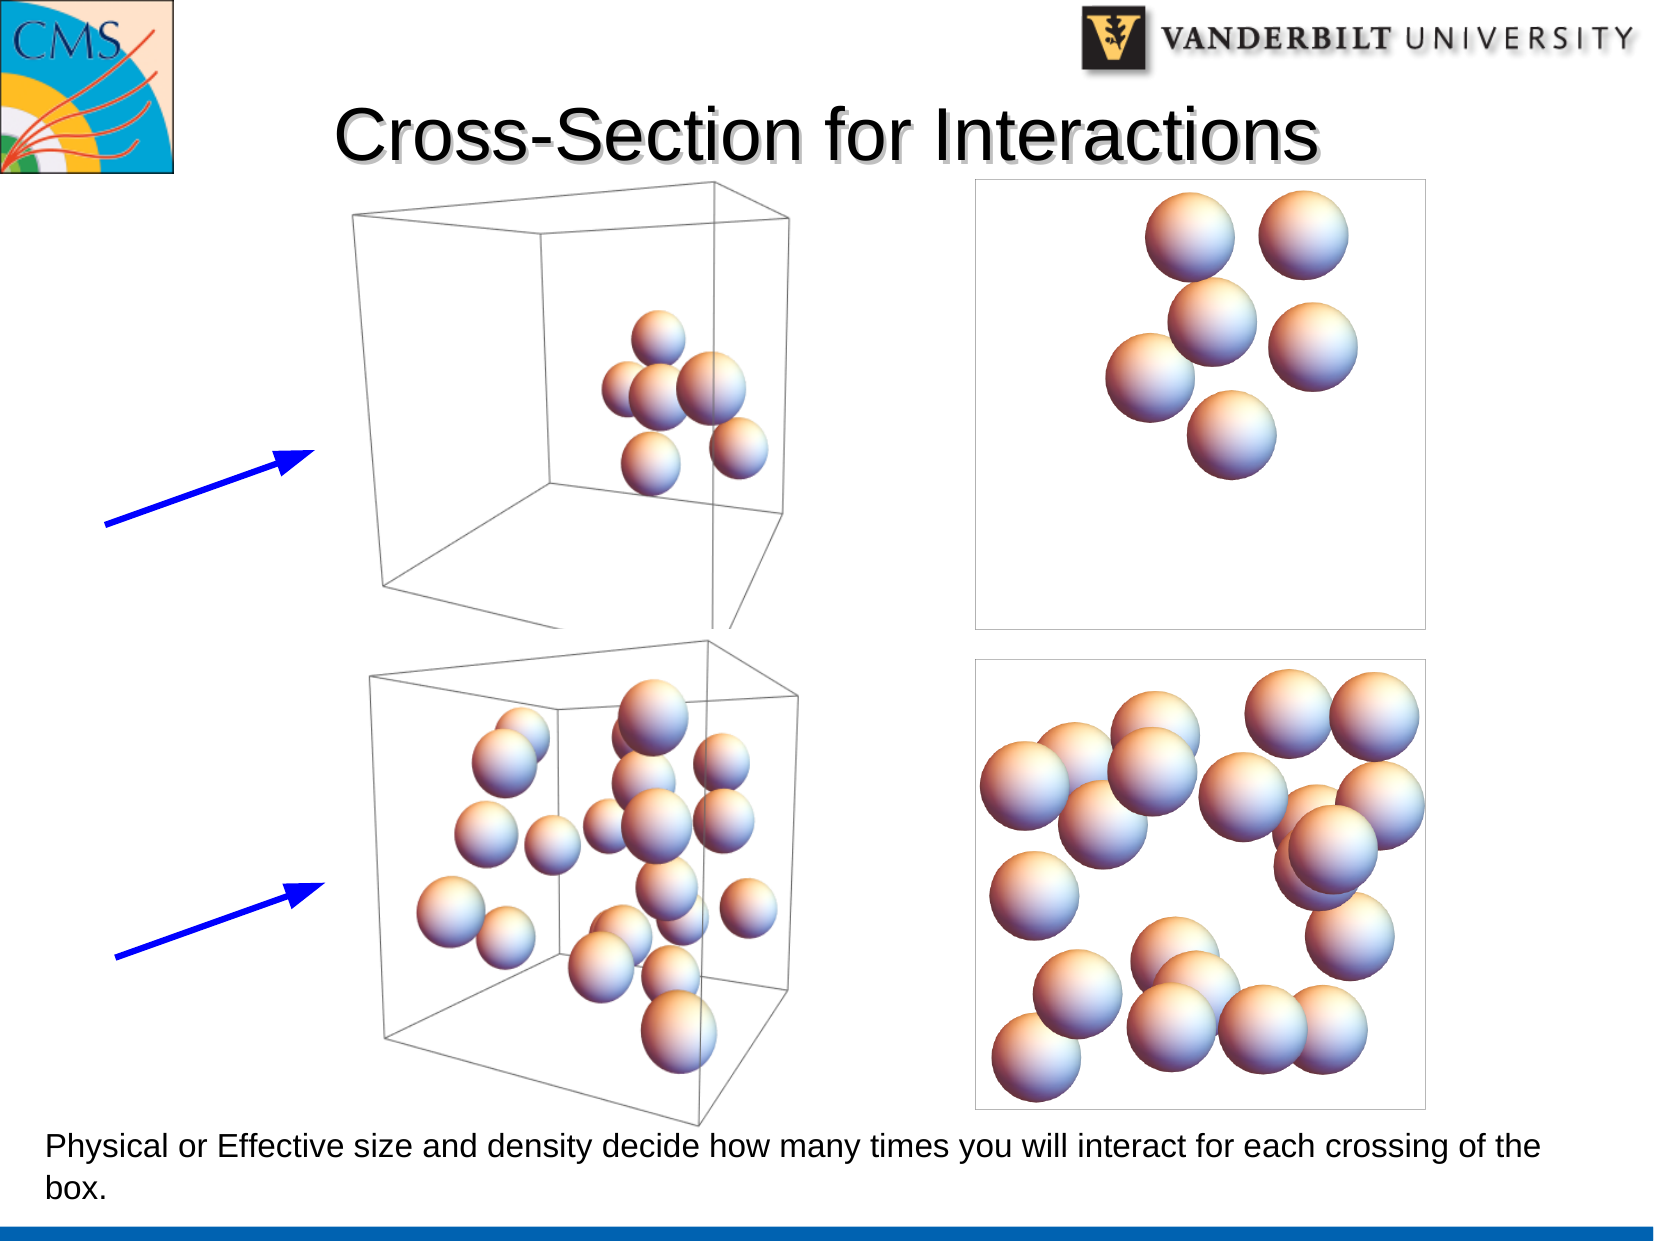

# Cross-Section for Interactions
Physical or Effective size and density decide how many times you will interact for each crossing of the box.